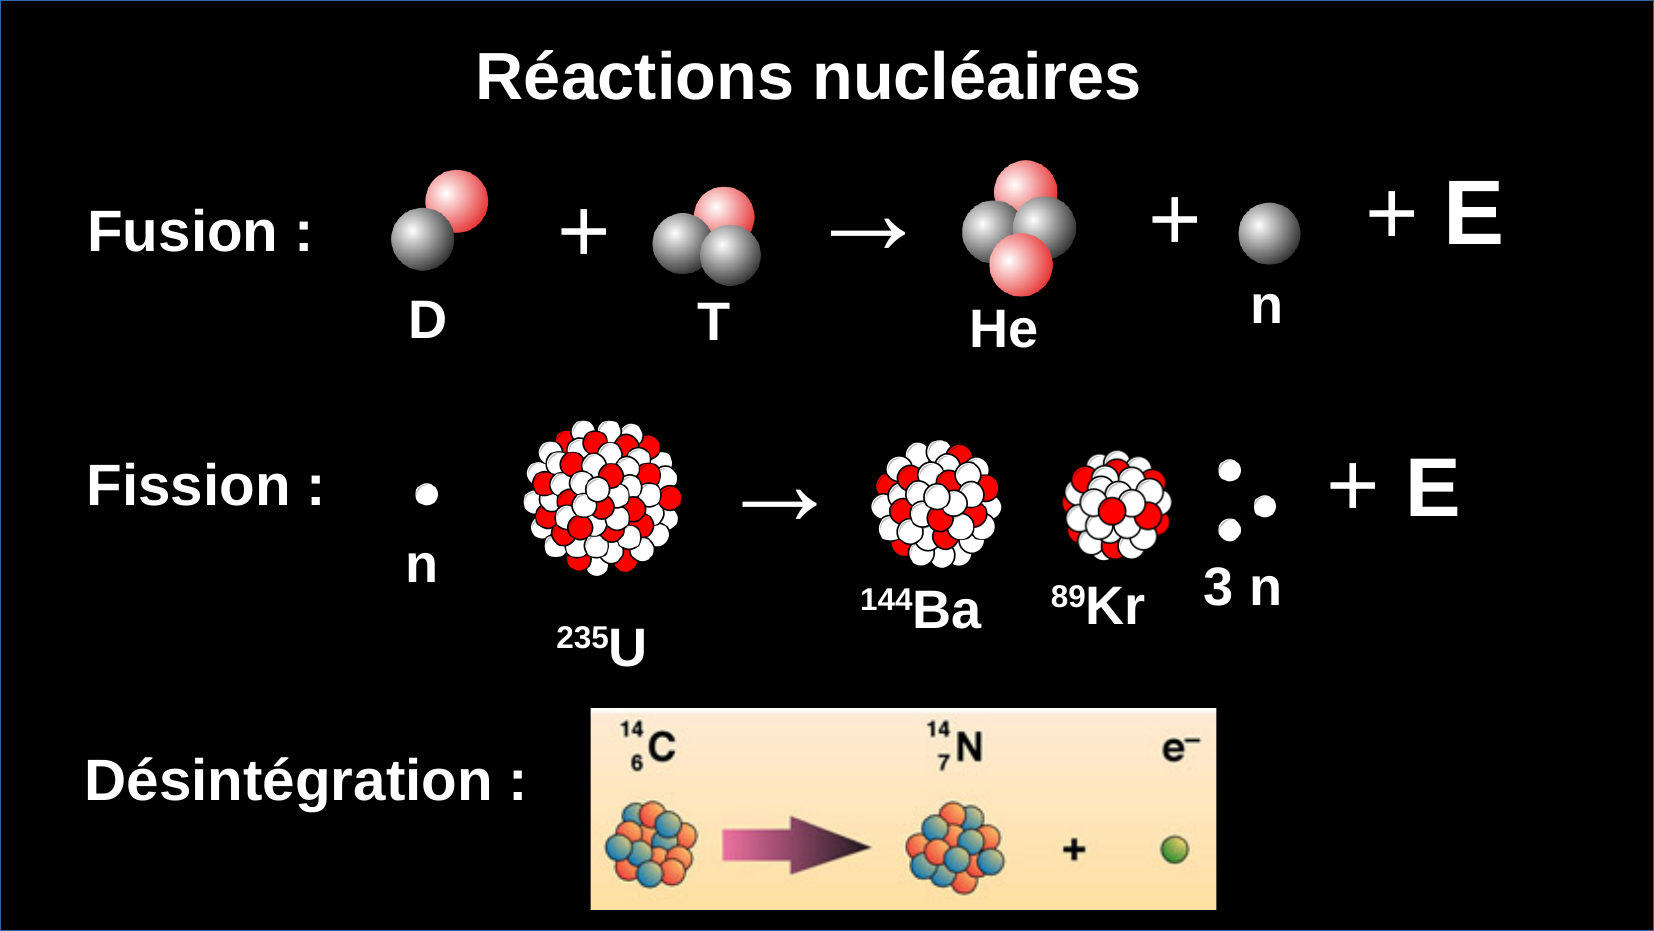

# Réactions nucléaires
Fusion :
→
+ E
+
+
n
T
D
He
Fission :
→
+ E
3 n
n
89Kr
144Ba
235U
Désintégration :